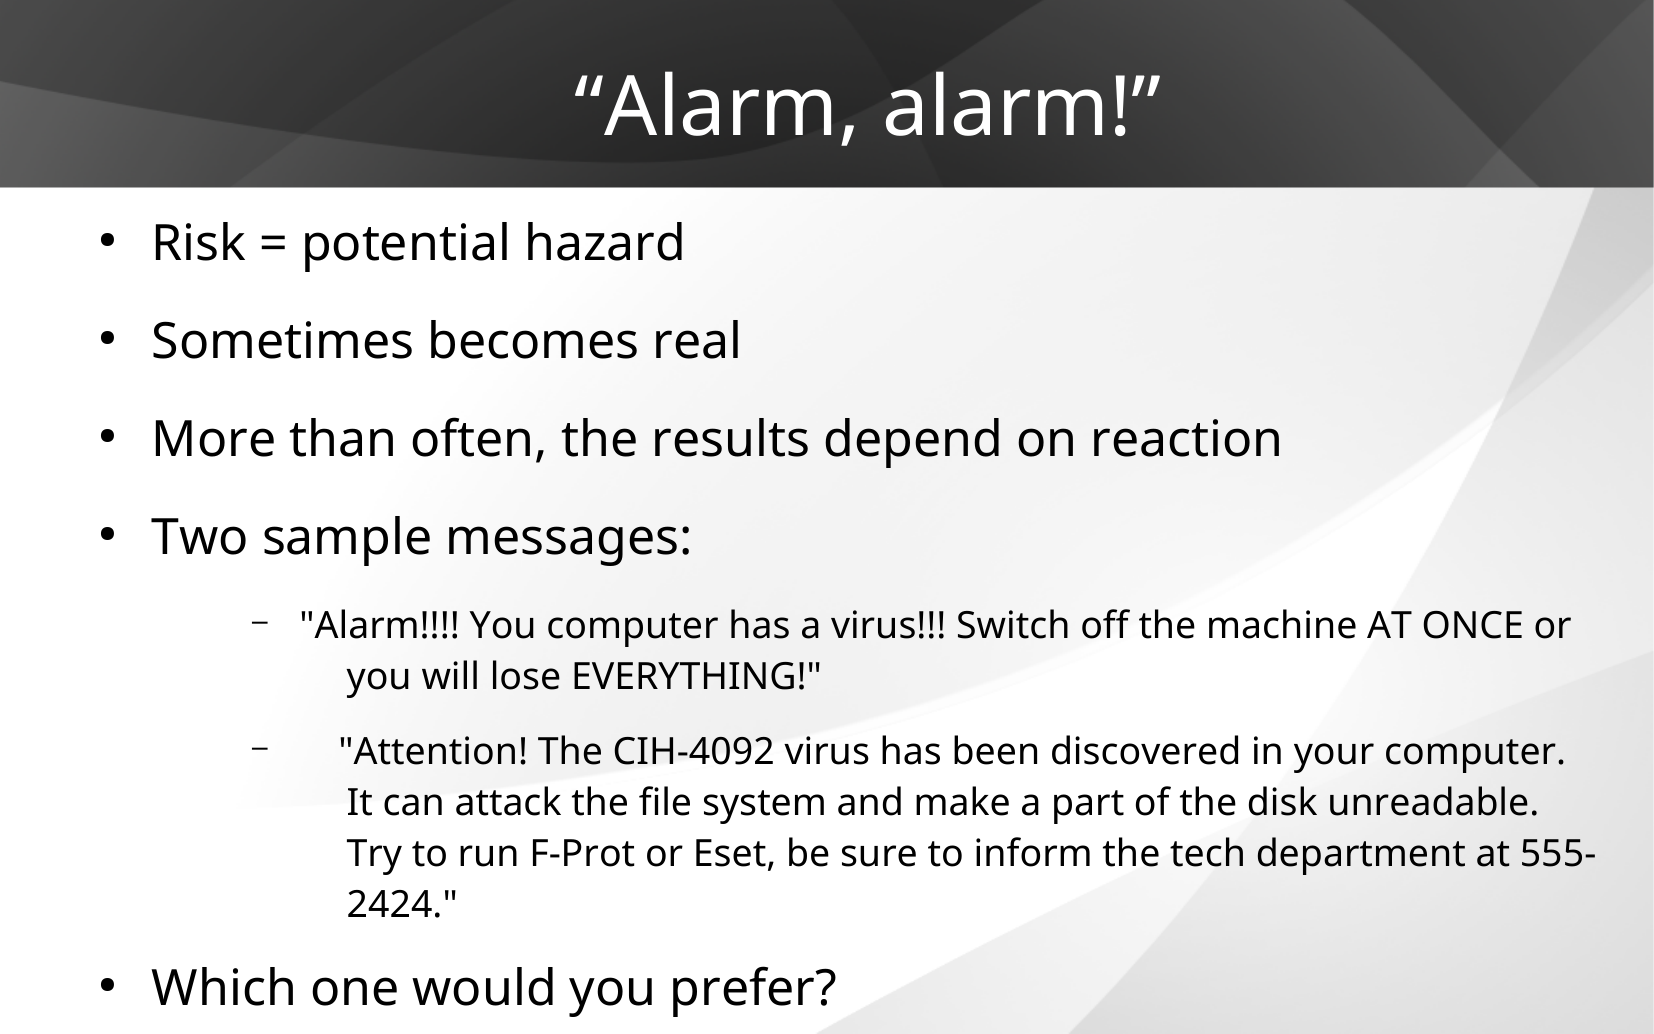

# “Alarm, alarm!”
Risk = potential hazard
Sometimes becomes real
More than often, the results depend on reaction
Two sample messages:
"Alarm!!!! You computer has a virus!!! Switch off the machine AT ONCE or you will lose EVERYTHING!"
 "Attention! The CIH-4092 virus has been discovered in your computer. It can attack the file system and make a part of the disk unreadable. Try to run F-Prot or Eset, be sure to inform the tech department at 555-2424."
Which one would you prefer?